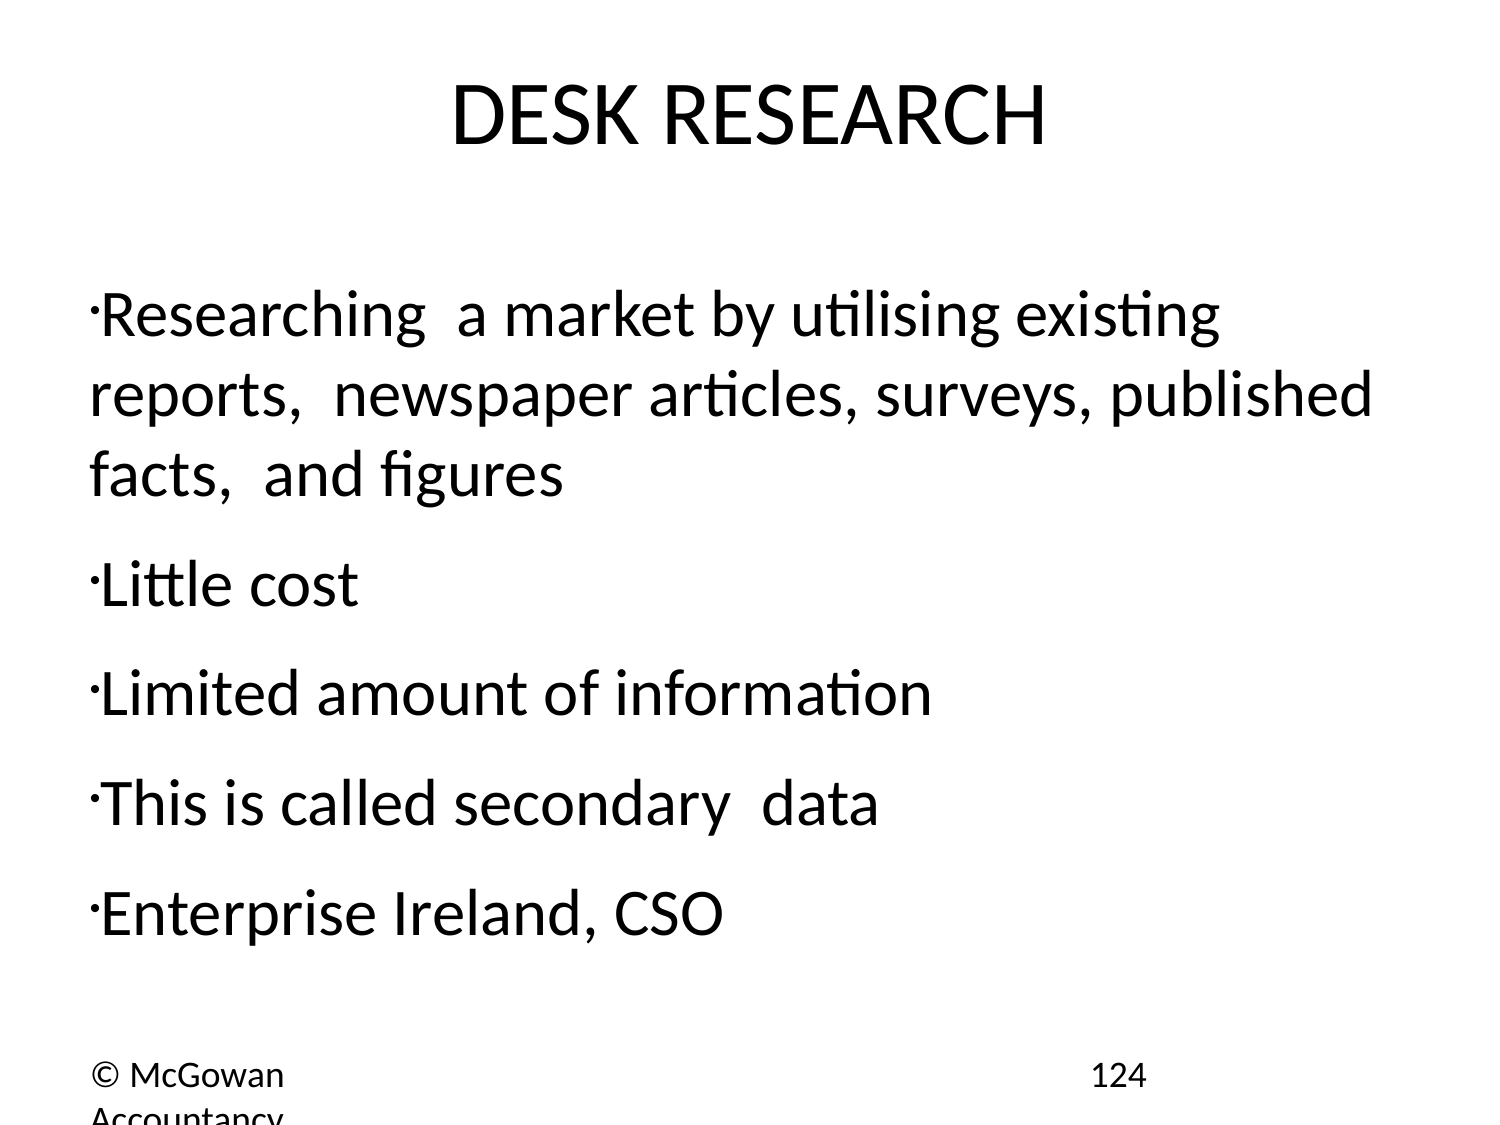

# DESK RESEARCH
Researching a market by utilising existing reports, newspaper articles, surveys, published facts, and figures
Little cost
Limited amount of information
This is called secondary data
Enterprise Ireland, CSO
© McGowan Accountancy Services
124